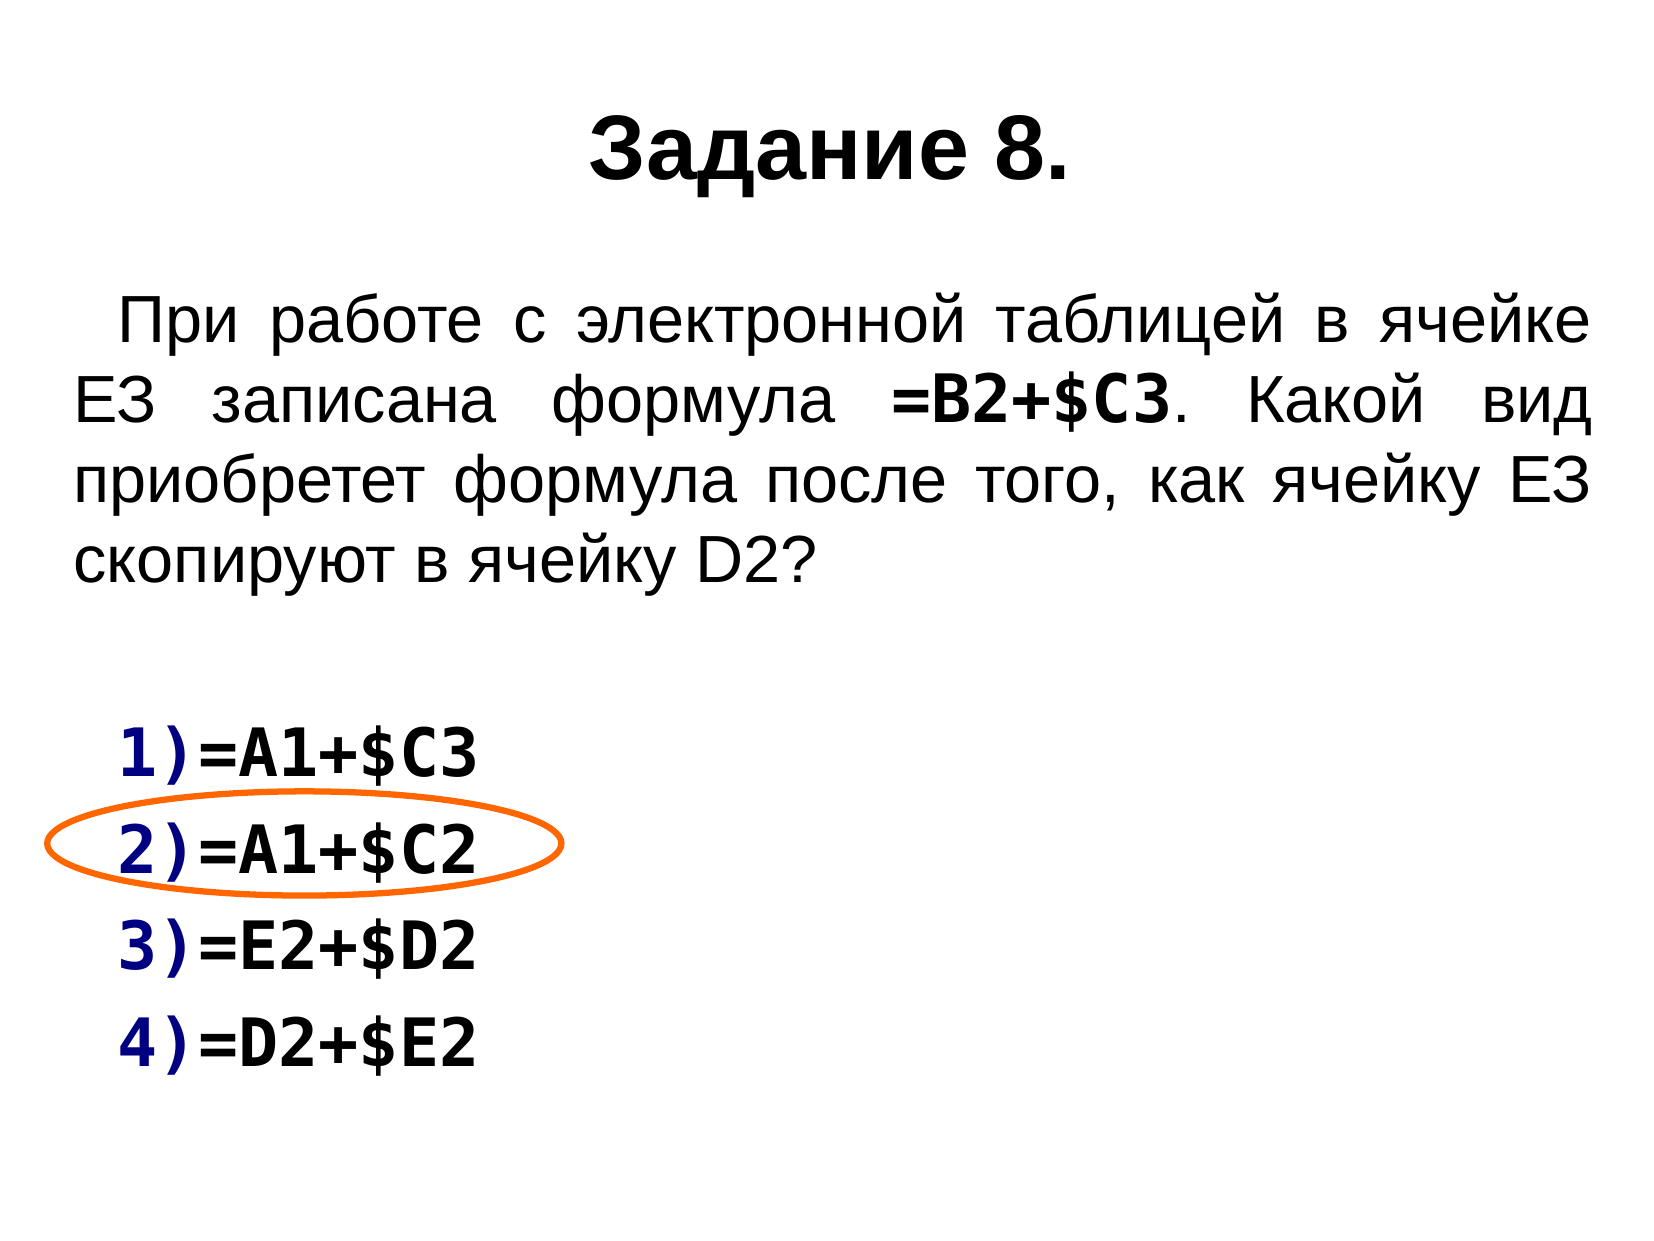

# Задание 8.
При работе с электронной таблицей в ячейке ЕЗ записана формула =В2+$СЗ. Какой вид приобретет формула после того, как ячейку ЕЗ скопируют в ячейку D2?
=А1+$СЗ
=А1+$С2
=E2+$D2
=D2+$E2